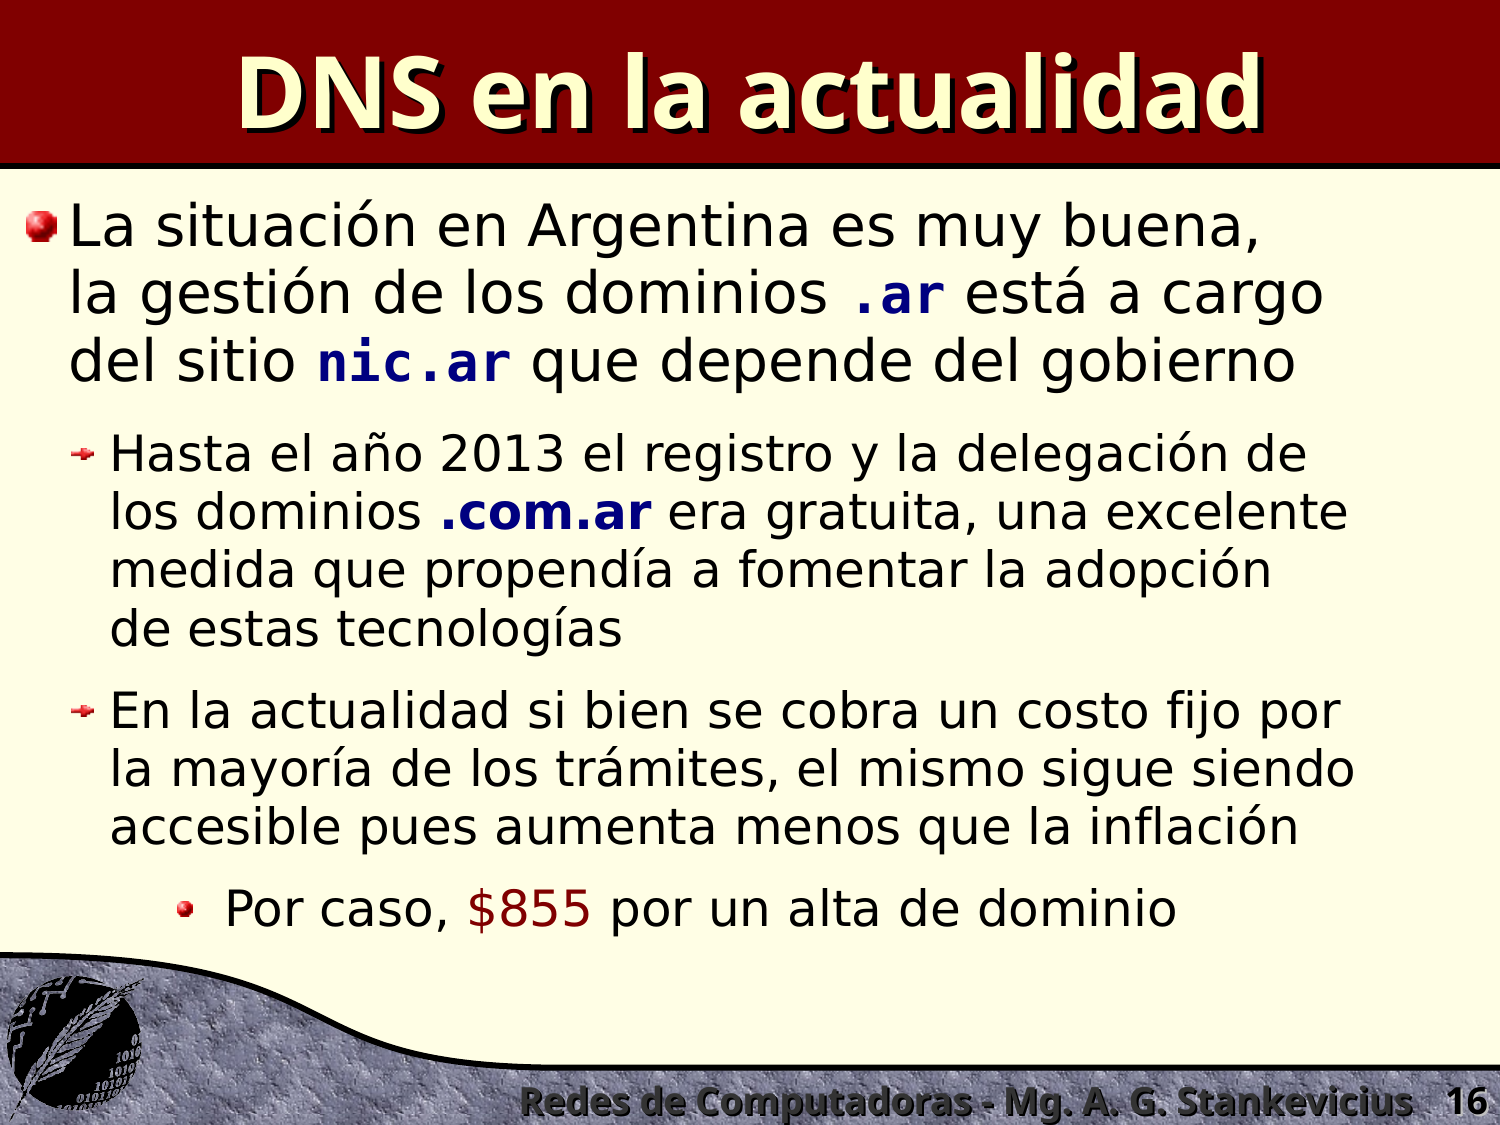

# DNS en la actualidad
La situación en Argentina es muy buena,
la gestión de los dominios .ar está a cargo
del sitio nic.ar que depende del gobierno
Hasta el año 2013 el registro y la delegación de
los dominios .com.ar era gratuita, una excelente medida que propendía a fomentar la adopción
de estas tecnologías
En la actualidad si bien se cobra un costo fijo por
la mayoría de los trámites, el mismo sigue siendo accesible pues aumenta menos que la inflación
Por caso, $855 por un alta de dominio
16